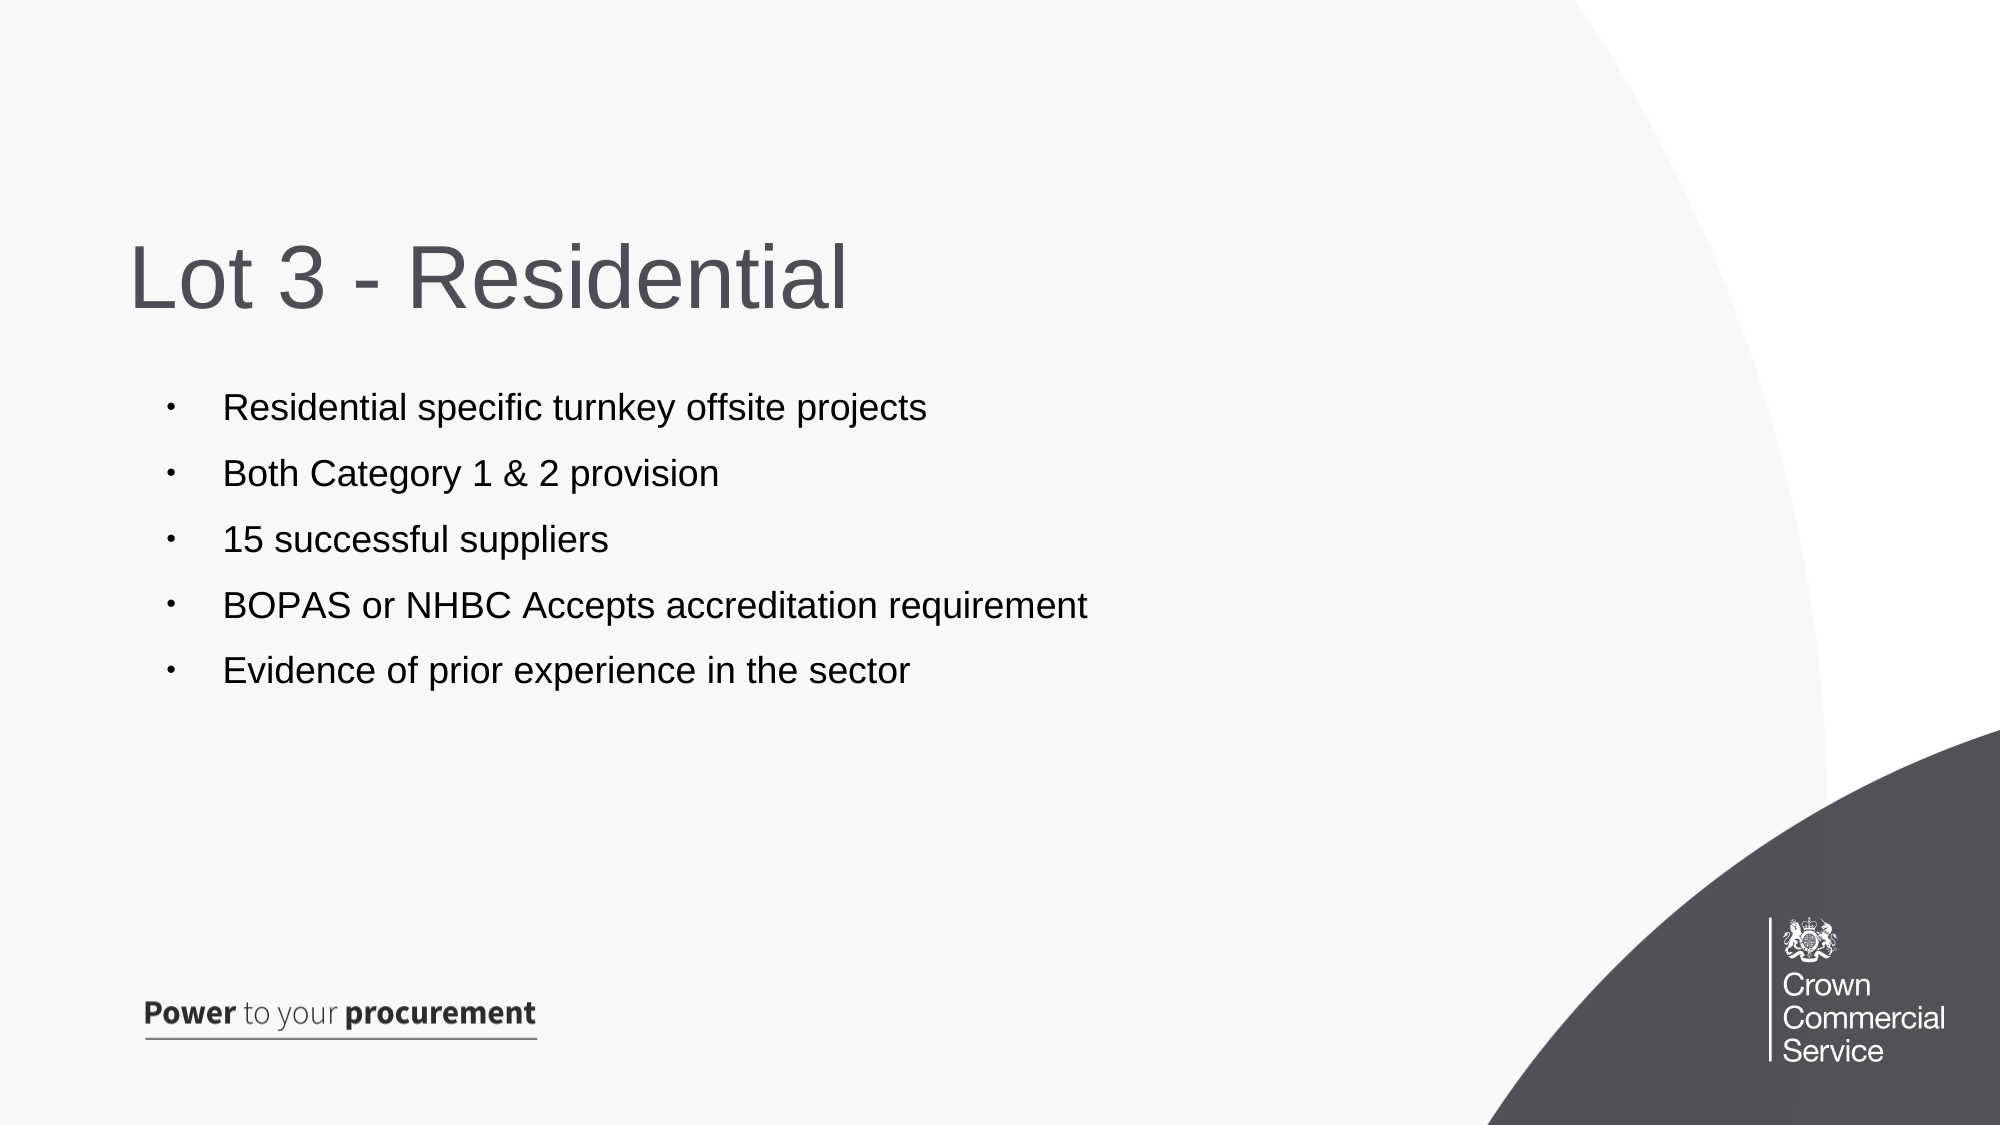

# Lot 3 - Residential
Residential specific turnkey offsite projects
Both Category 1 & 2 provision
15 successful suppliers
BOPAS or NHBC Accepts accreditation requirement
Evidence of prior experience in the sector